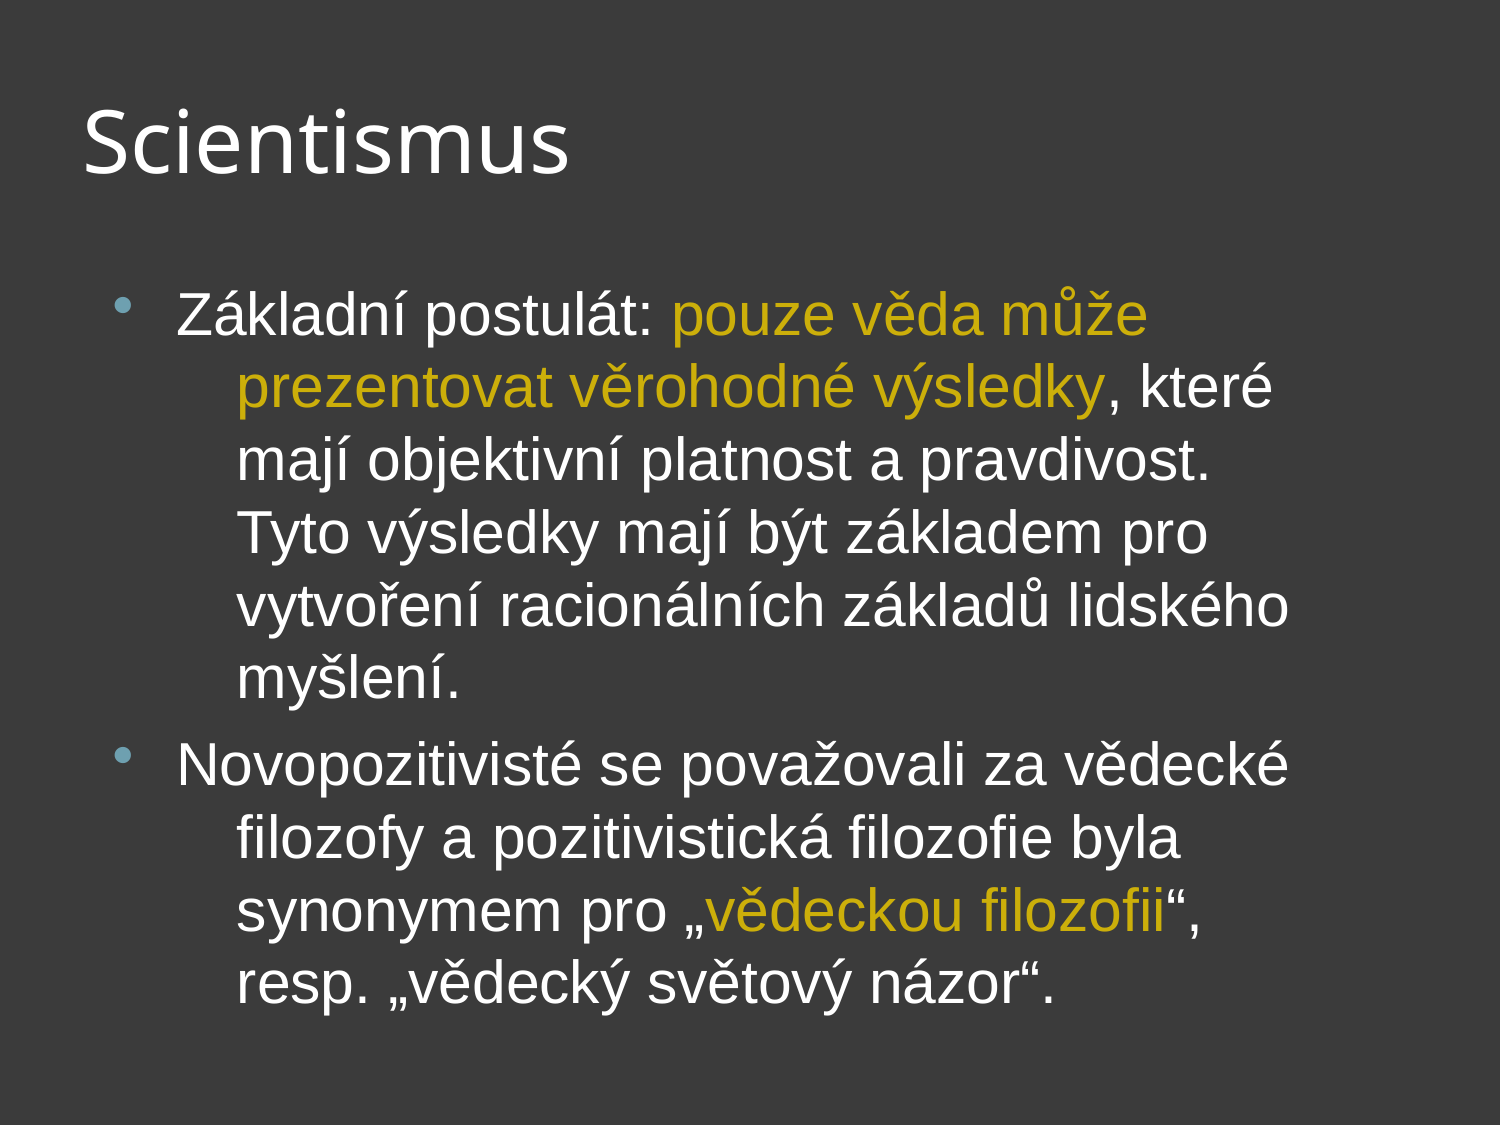

# Scientismus
Základní postulát: pouze věda může prezentovat věrohodné výsledky, které mají objektivní platnost a pravdivost. Tyto výsledky mají být základem pro vytvoření racionálních základů lidského myšlení.
Novopozitivisté se považovali za vědecké filozofy a pozitivistická filozofie byla synonymem pro „vědeckou filozofii“, resp. „vědecký světový názor“.